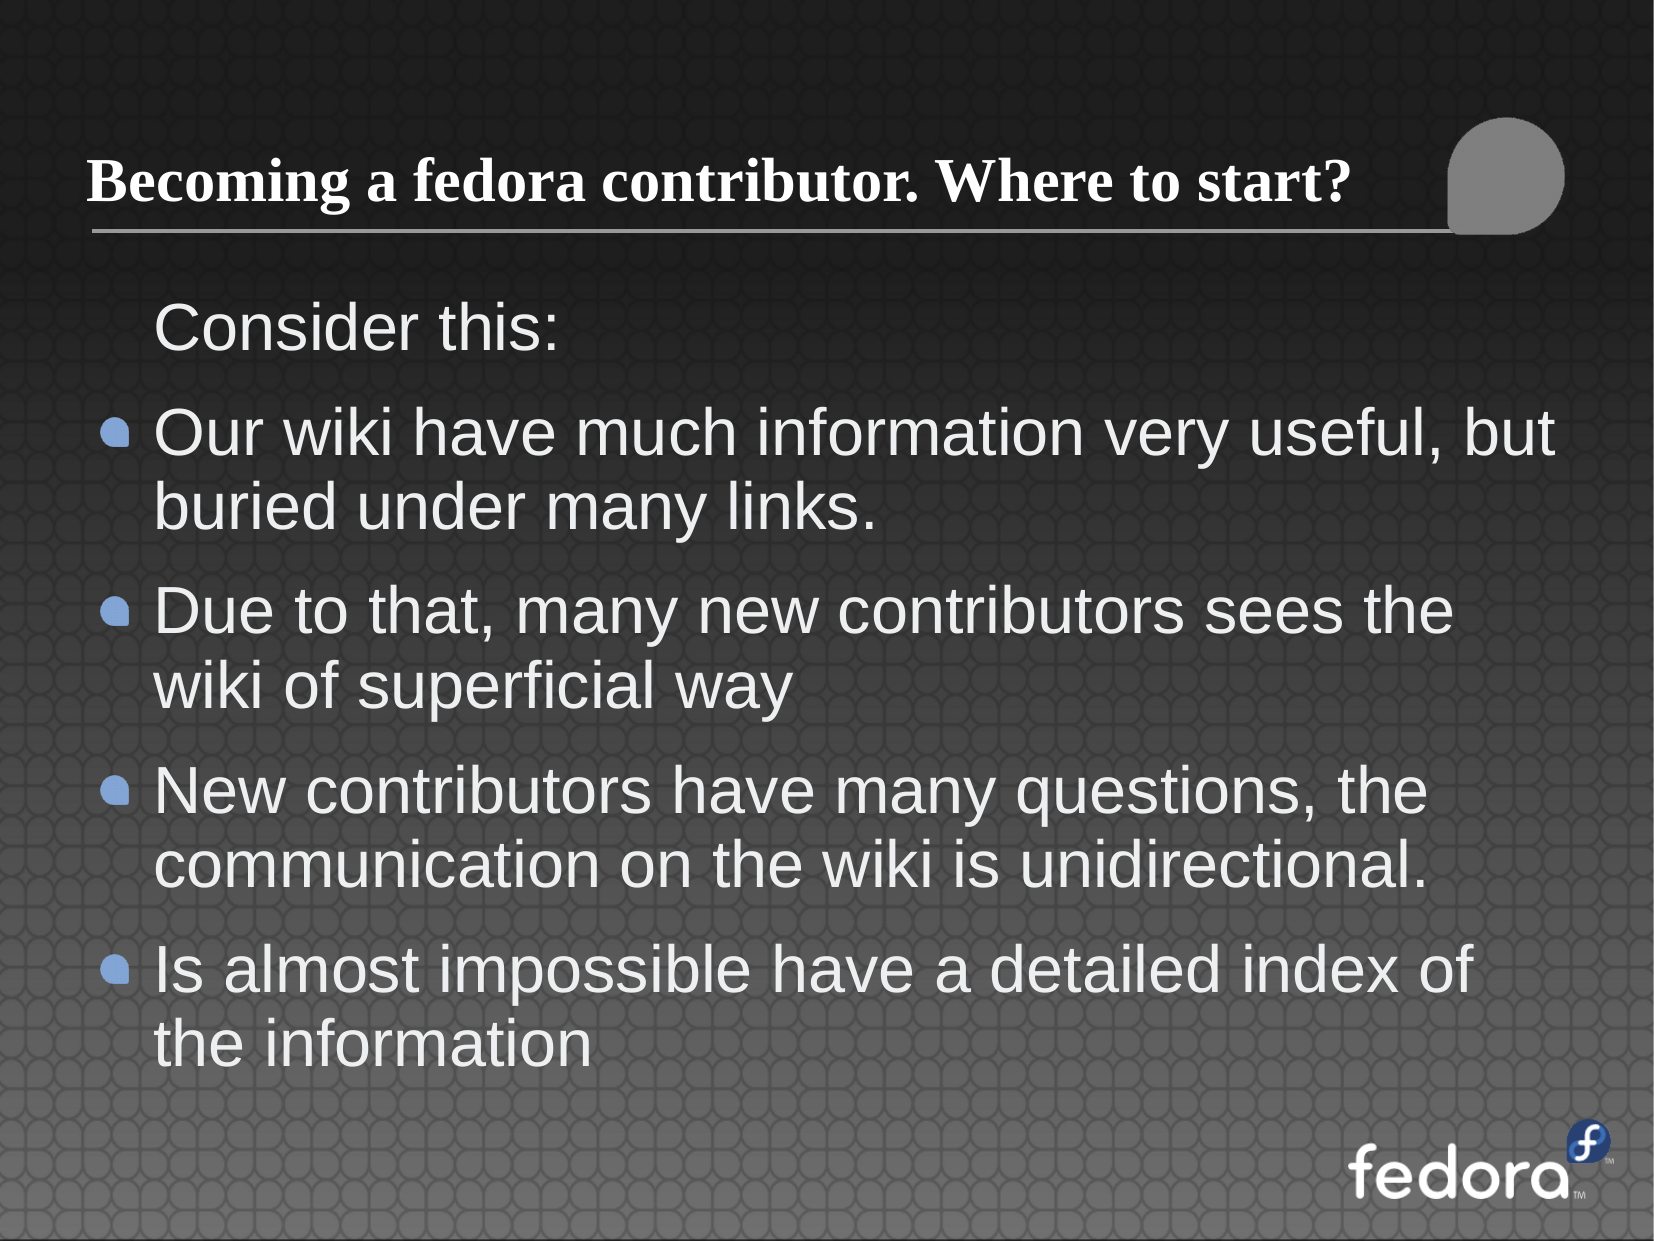

# Becoming a fedora contributor. Where to start?
Consider this:
Our wiki have much information very useful, but buried under many links.
Due to that, many new contributors sees the wiki of superficial way
New contributors have many questions, the communication on the wiki is unidirectional.
Is almost impossible have a detailed index of the information